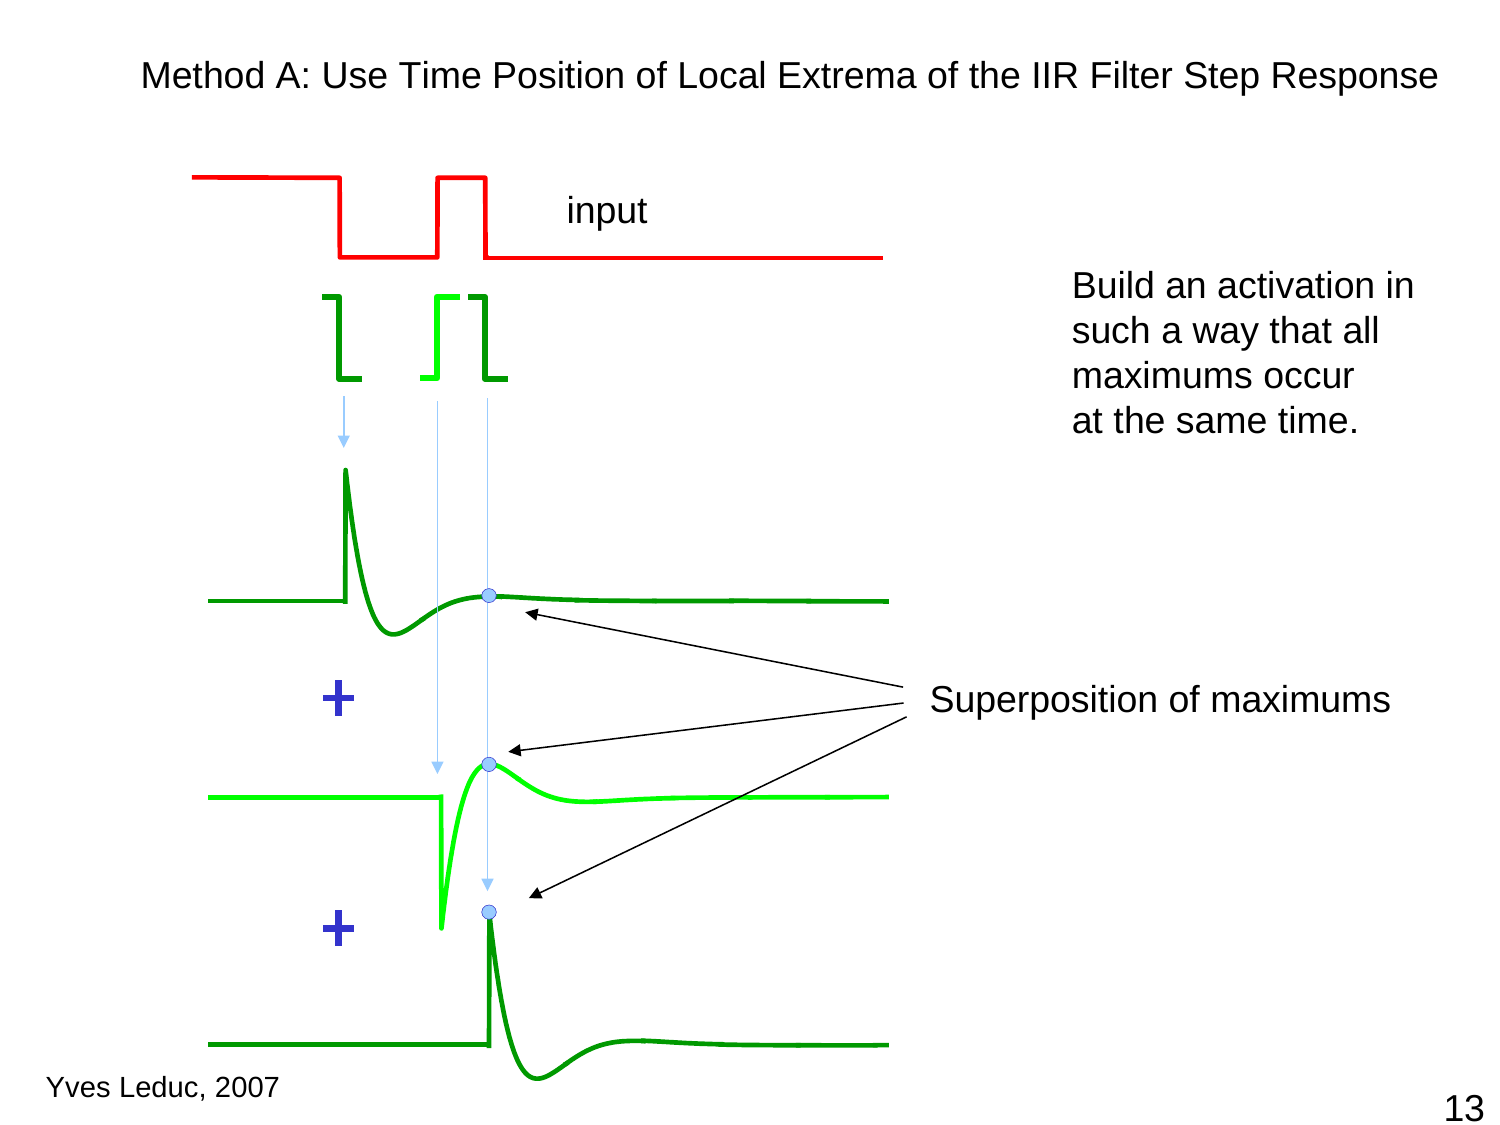

Method A: Use Time Position of Local Extrema of the IIR Filter Step Response
input
Build an activation in
such a way that all
maximums occur
at the same time.
Superposition of maximums
13